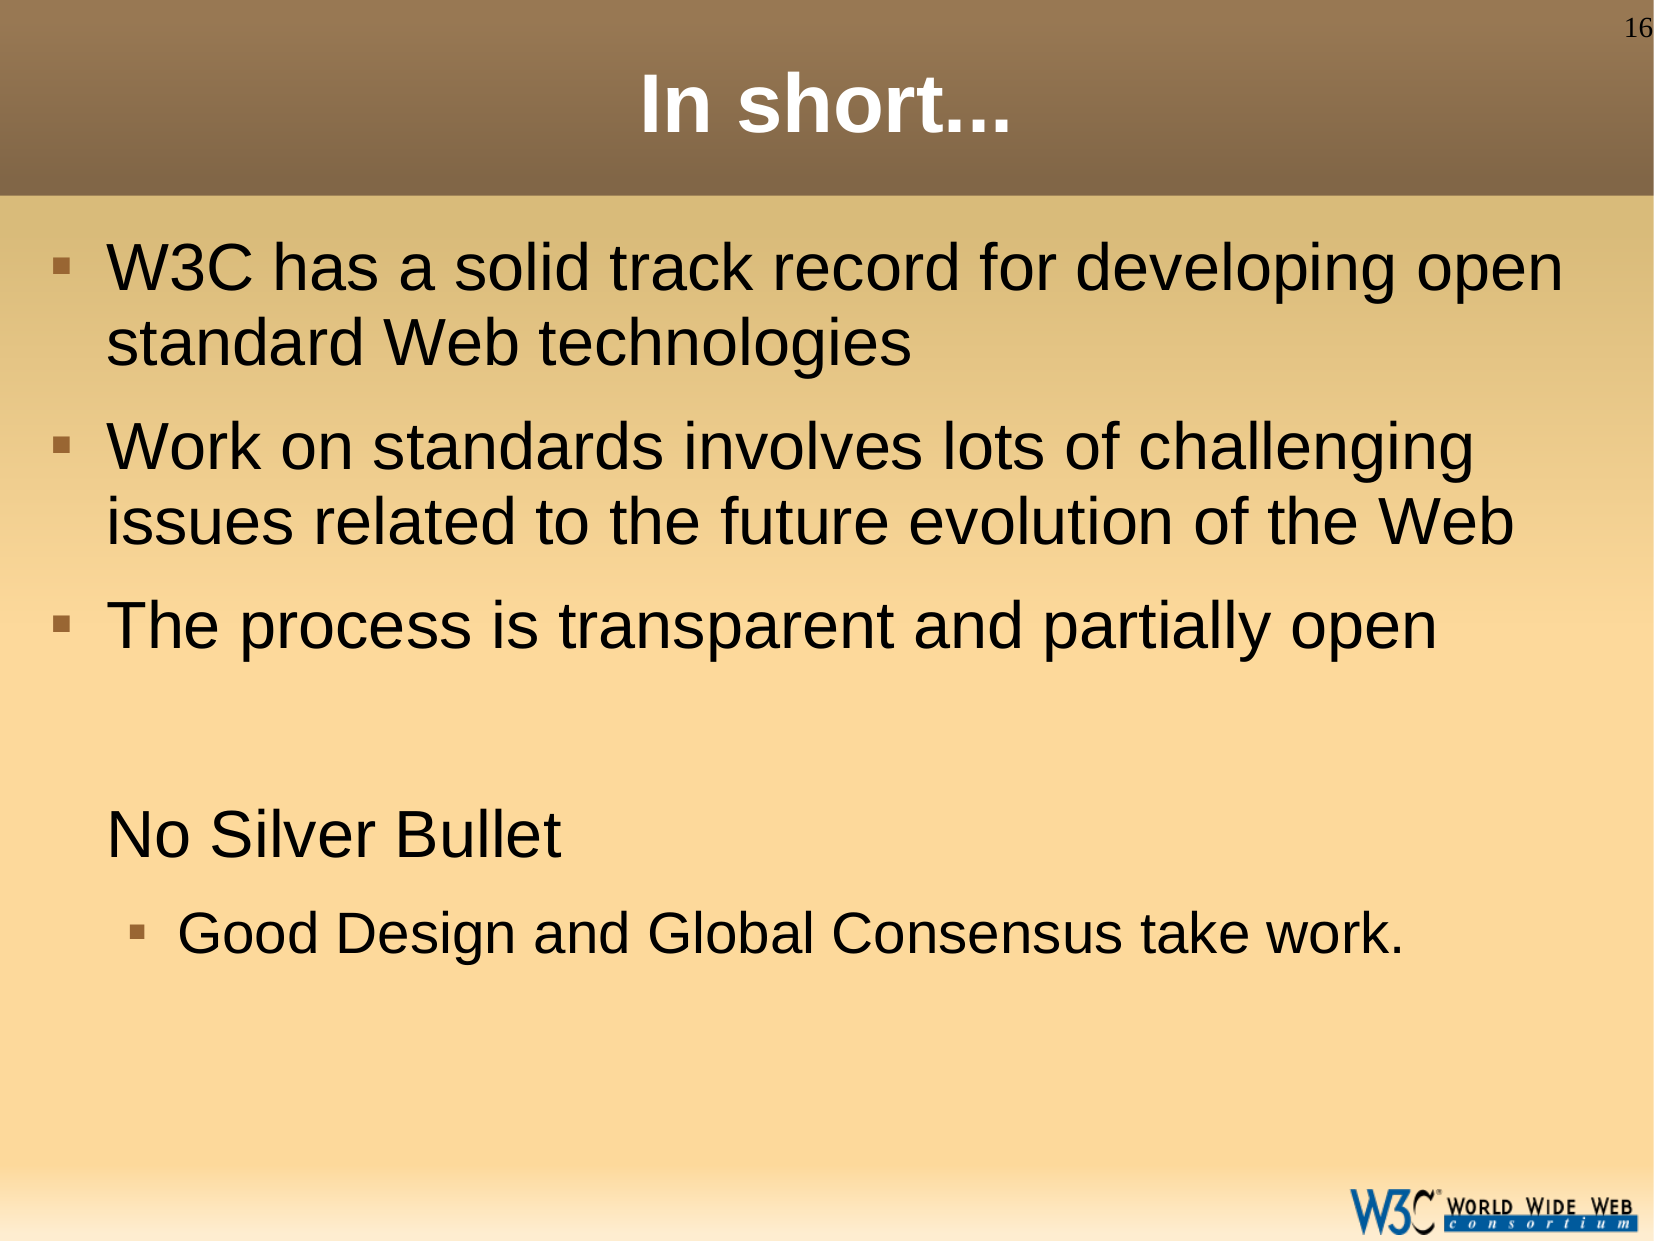

# In short...
16
W3C has a solid track record for developing open standard Web technologies
Work on standards involves lots of challenging issues related to the future evolution of the Web
The process is transparent and partially open
No Silver Bullet
Good Design and Global Consensus take work.